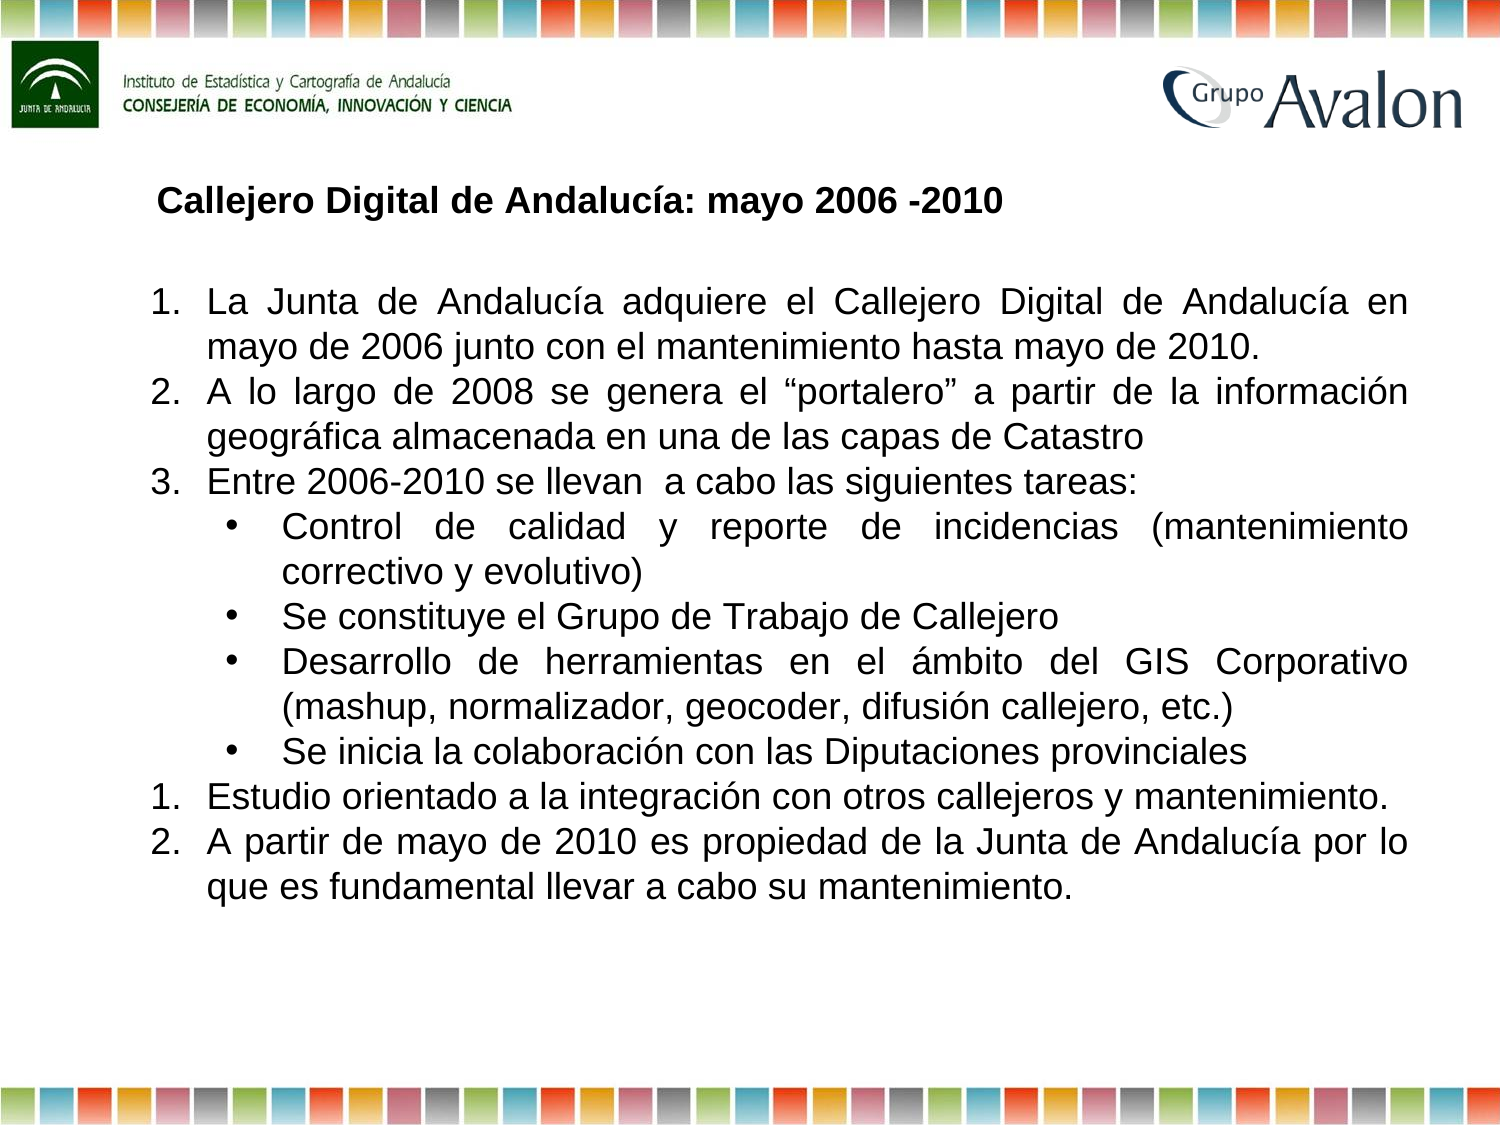

Callejero Digital de Andalucía: mayo 2006 -2010
La Junta de Andalucía adquiere el Callejero Digital de Andalucía en mayo de 2006 junto con el mantenimiento hasta mayo de 2010.
A lo largo de 2008 se genera el “portalero” a partir de la información geográfica almacenada en una de las capas de Catastro
Entre 2006-2010 se llevan a cabo las siguientes tareas:
Control de calidad y reporte de incidencias (mantenimiento correctivo y evolutivo)
Se constituye el Grupo de Trabajo de Callejero
Desarrollo de herramientas en el ámbito del GIS Corporativo (mashup, normalizador, geocoder, difusión callejero, etc.)
Se inicia la colaboración con las Diputaciones provinciales
Estudio orientado a la integración con otros callejeros y mantenimiento.
A partir de mayo de 2010 es propiedad de la Junta de Andalucía por lo que es fundamental llevar a cabo su mantenimiento.